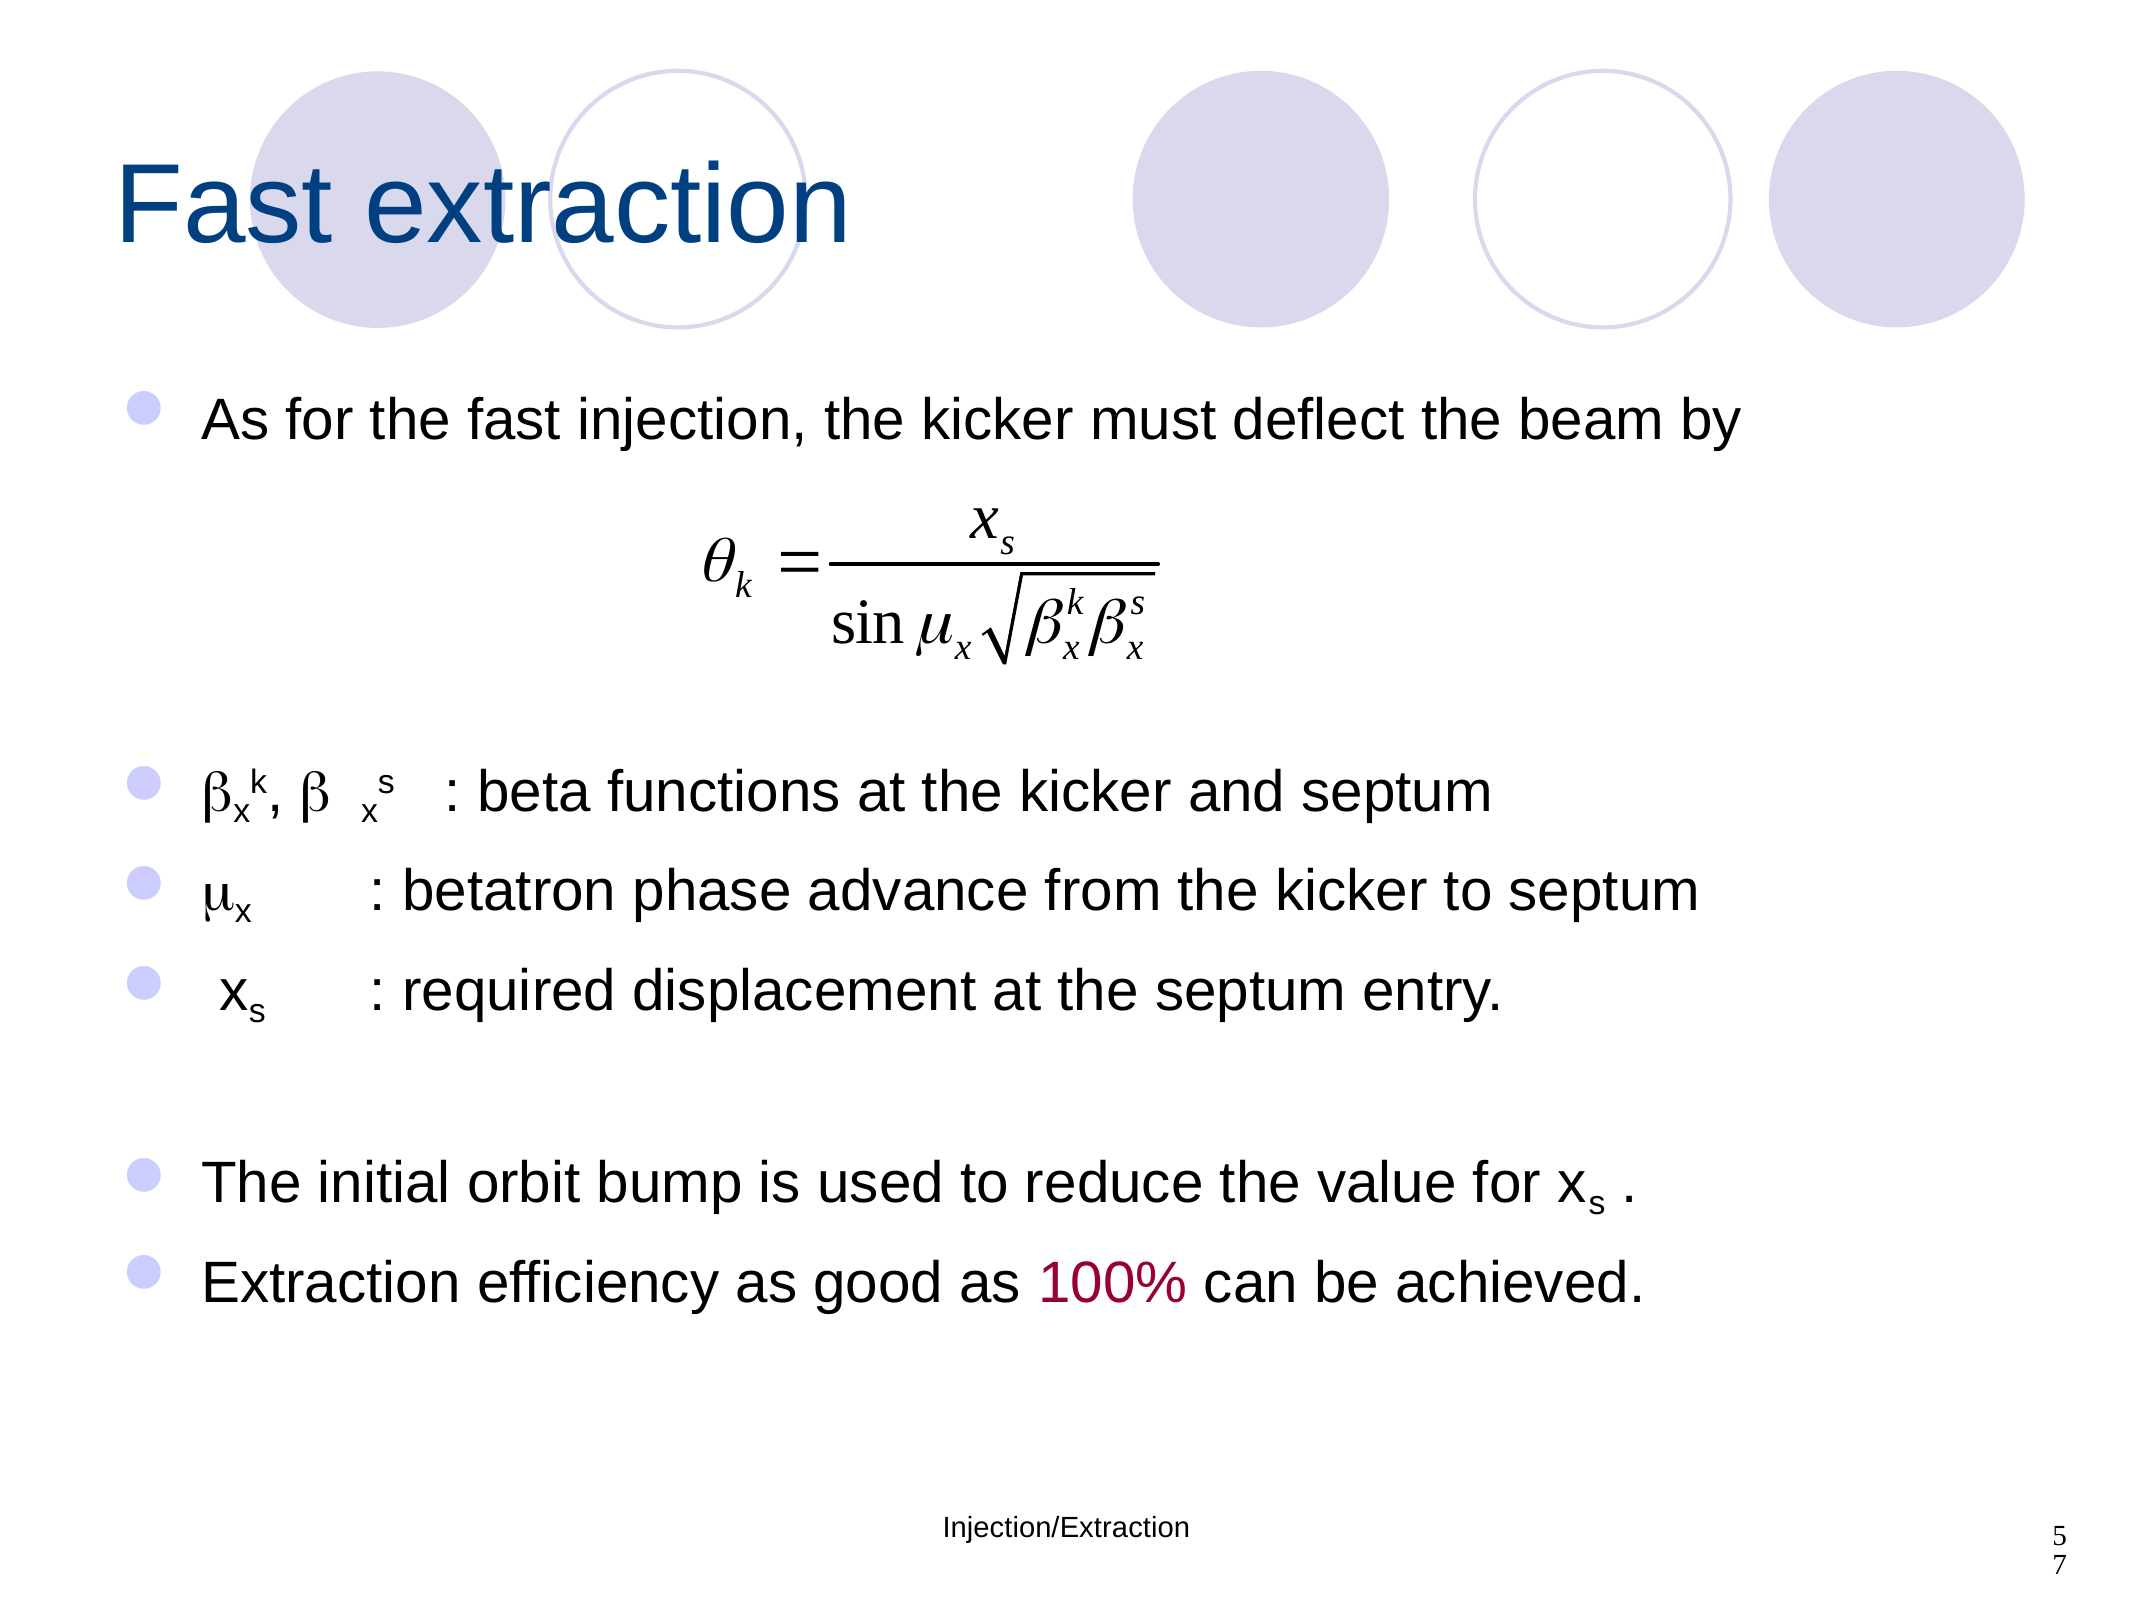

# Fast extraction
As for the fast injection, the kicker must deflect the beam by
xk, xs 	: beta functions at the kicker and septum
x 		: betatron phase advance from the kicker to septum
	xs		: required displacement at the septum entry.
The initial orbit bump is used to reduce the value for xs .
Extraction efficiency as good as 100% can be achieved.
57